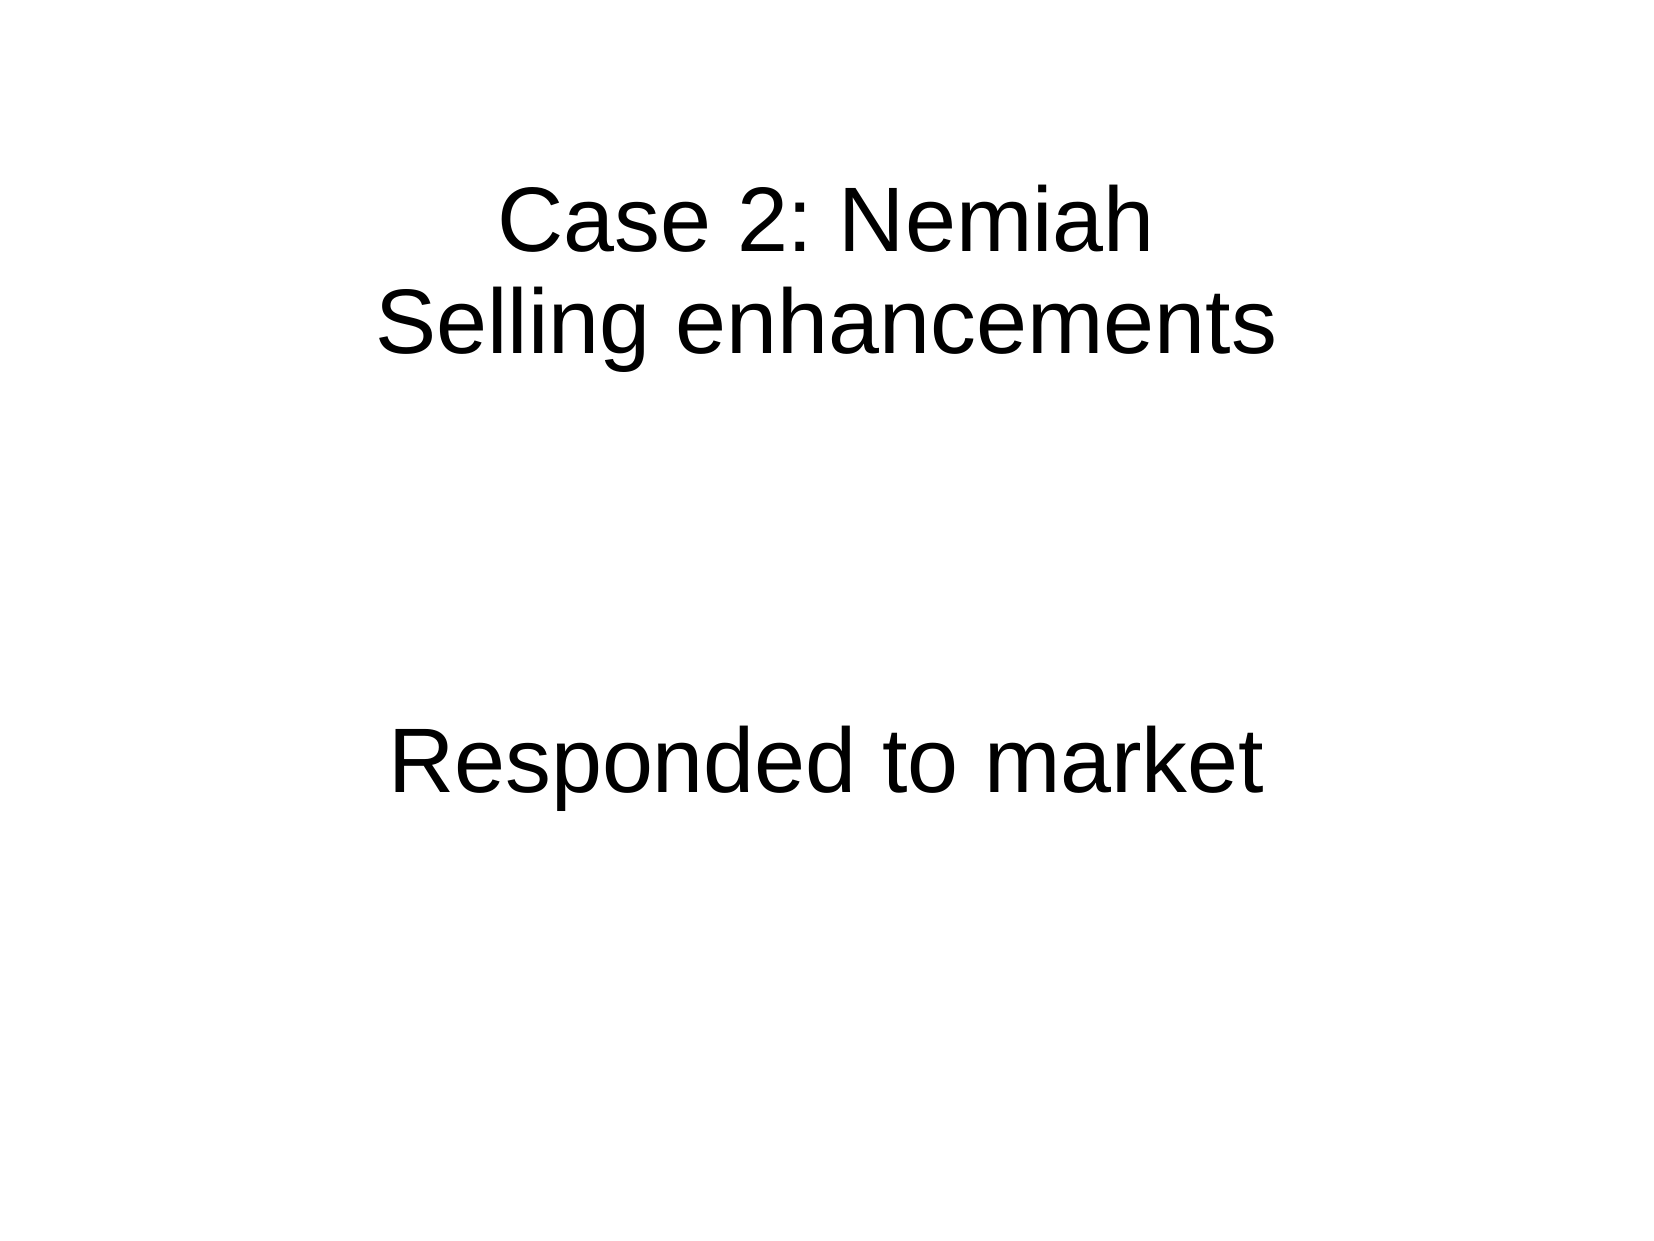

# Case 2: Nemiah Selling enhancements
Responded to market